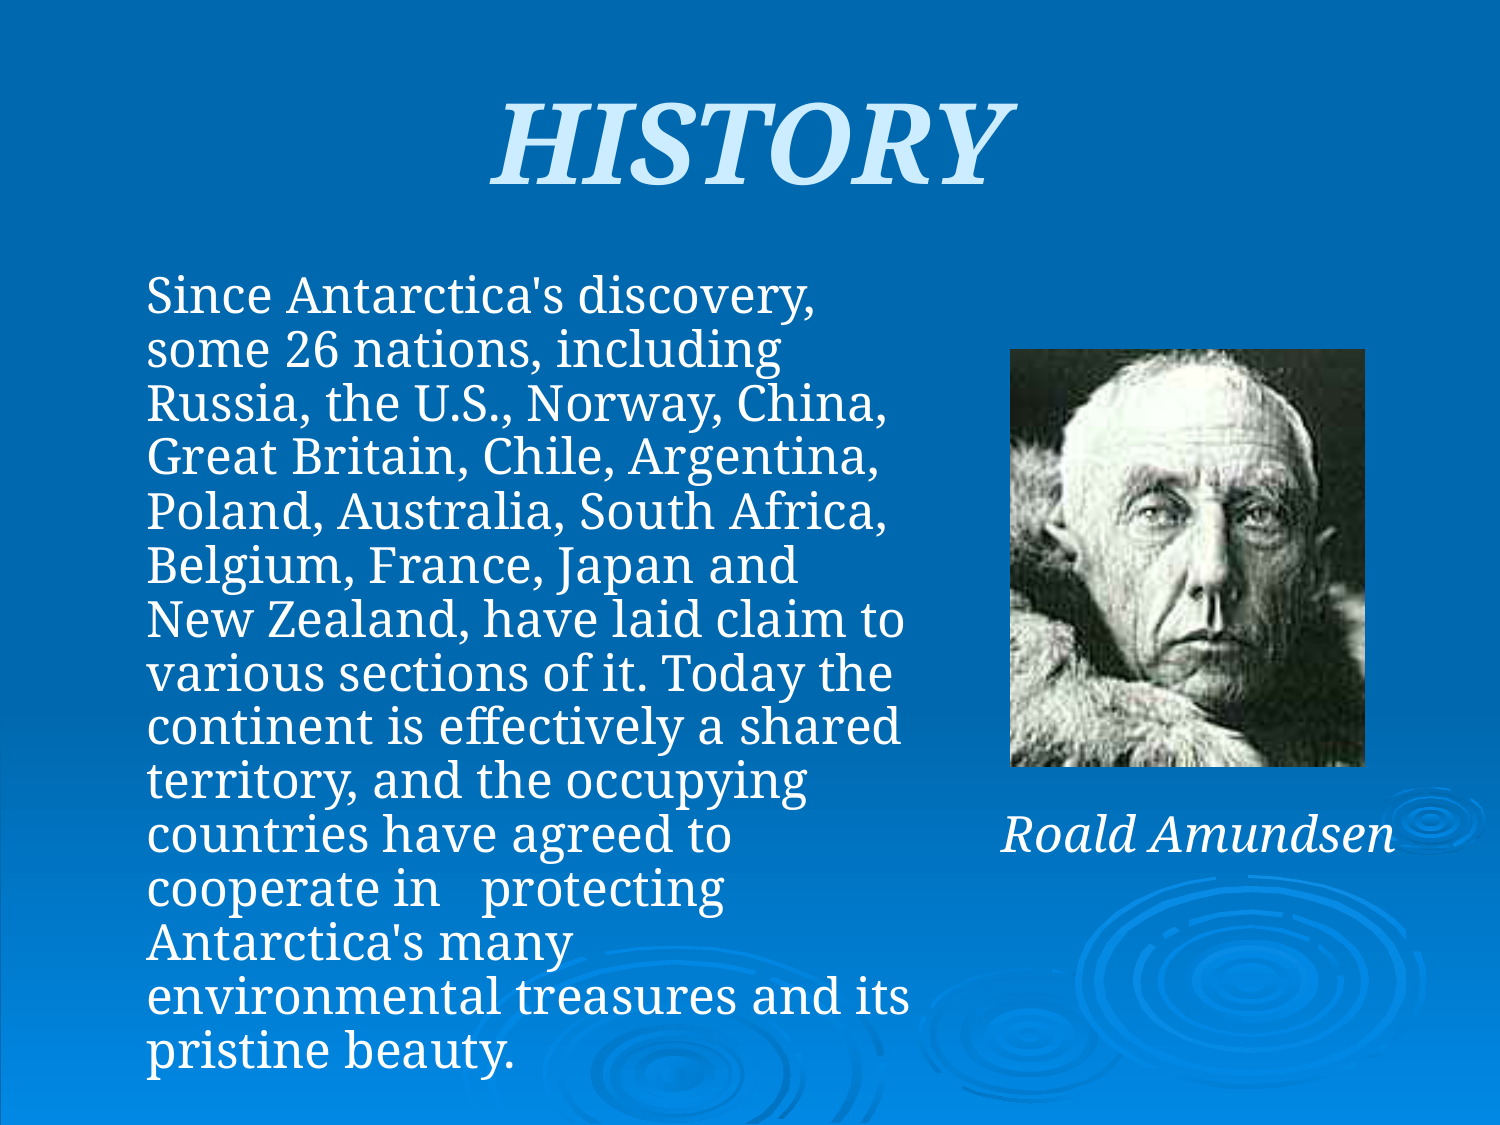

# HISTORY
Roald Amundsen
	Since Antarctica's discovery, some 26 nations, including Russia, the U.S., Norway, China, Great Britain, Chile, Argentina, Poland, Australia, South Africa, Belgium, France, Japan and New Zealand, have laid claim to various sections of it. Today the continent is effectively a shared territory, and the occupying countries have agreed to cooperate in protecting Antarctica's many environmental treasures and its pristine beauty.